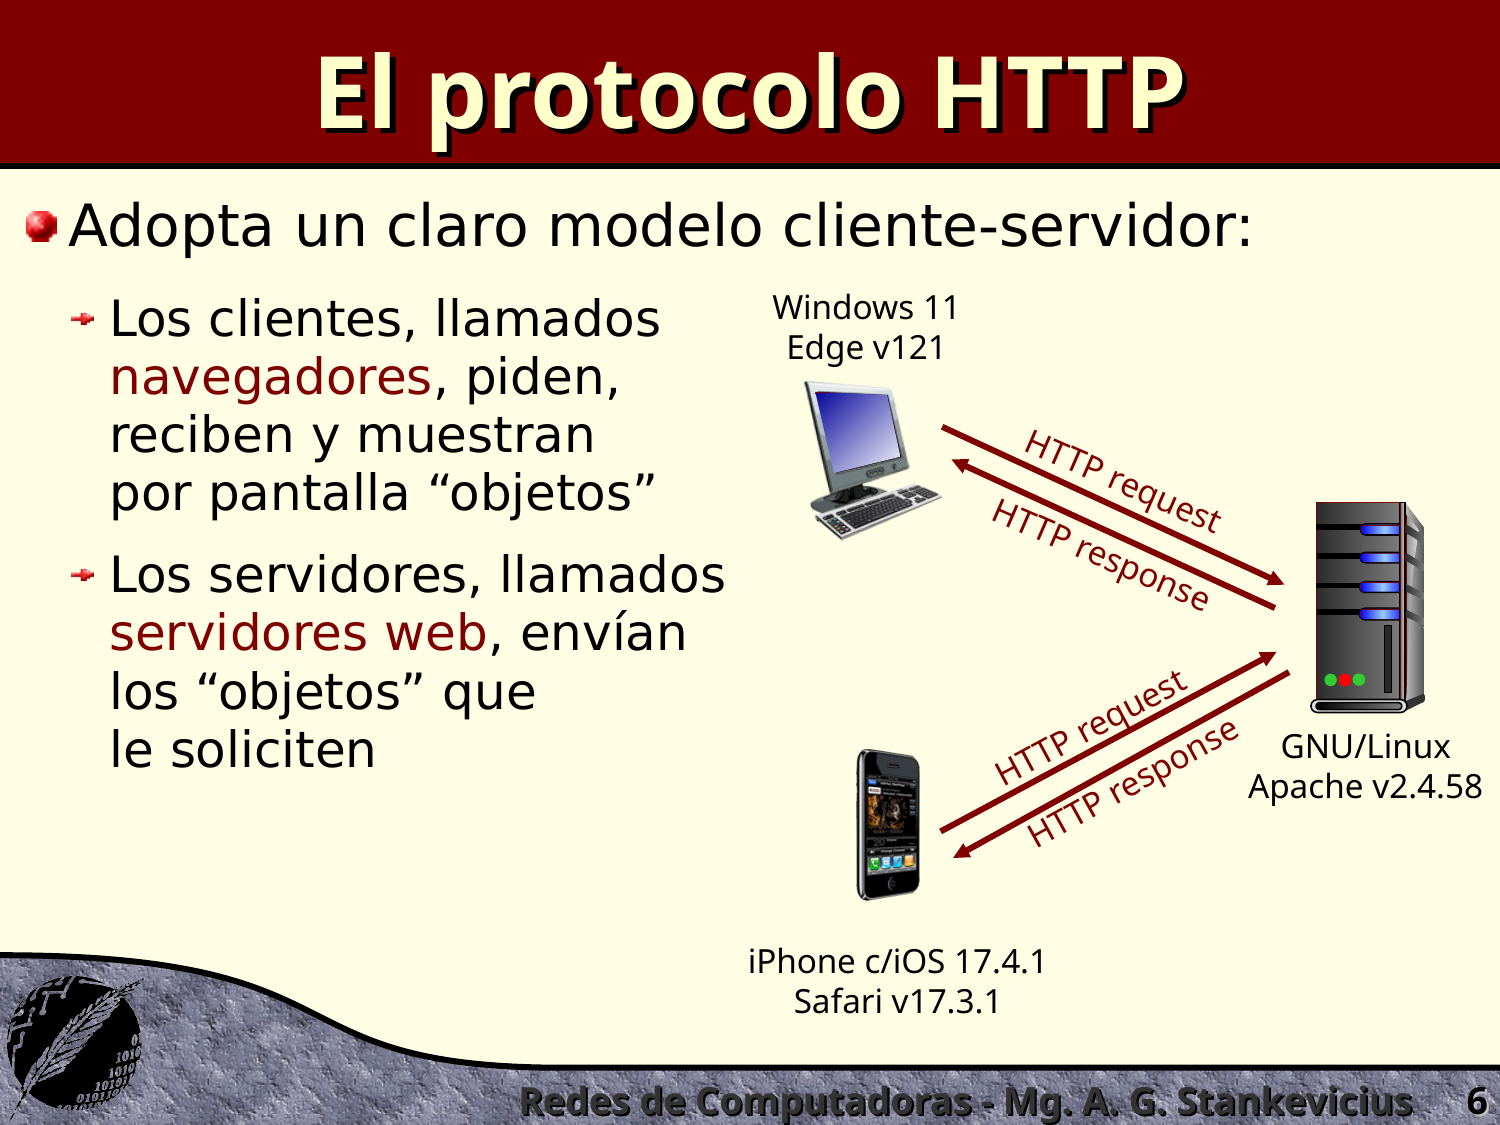

# El protocolo HTTP
Adopta un claro modelo cliente-servidor:
Los clientes, llamados
navegadores, piden,
reciben y muestran
por pantalla “objetos”
Los servidores, llamados
servidores web, envían
los “objetos” que
le soliciten
Windows 11
Edge v121
HTTP request
HTTP response
HTTP request
HTTP response
GNU/Linux
Apache v2.4.58
iPhone c/iOS 17.4.1
Safari v17.3.1
6